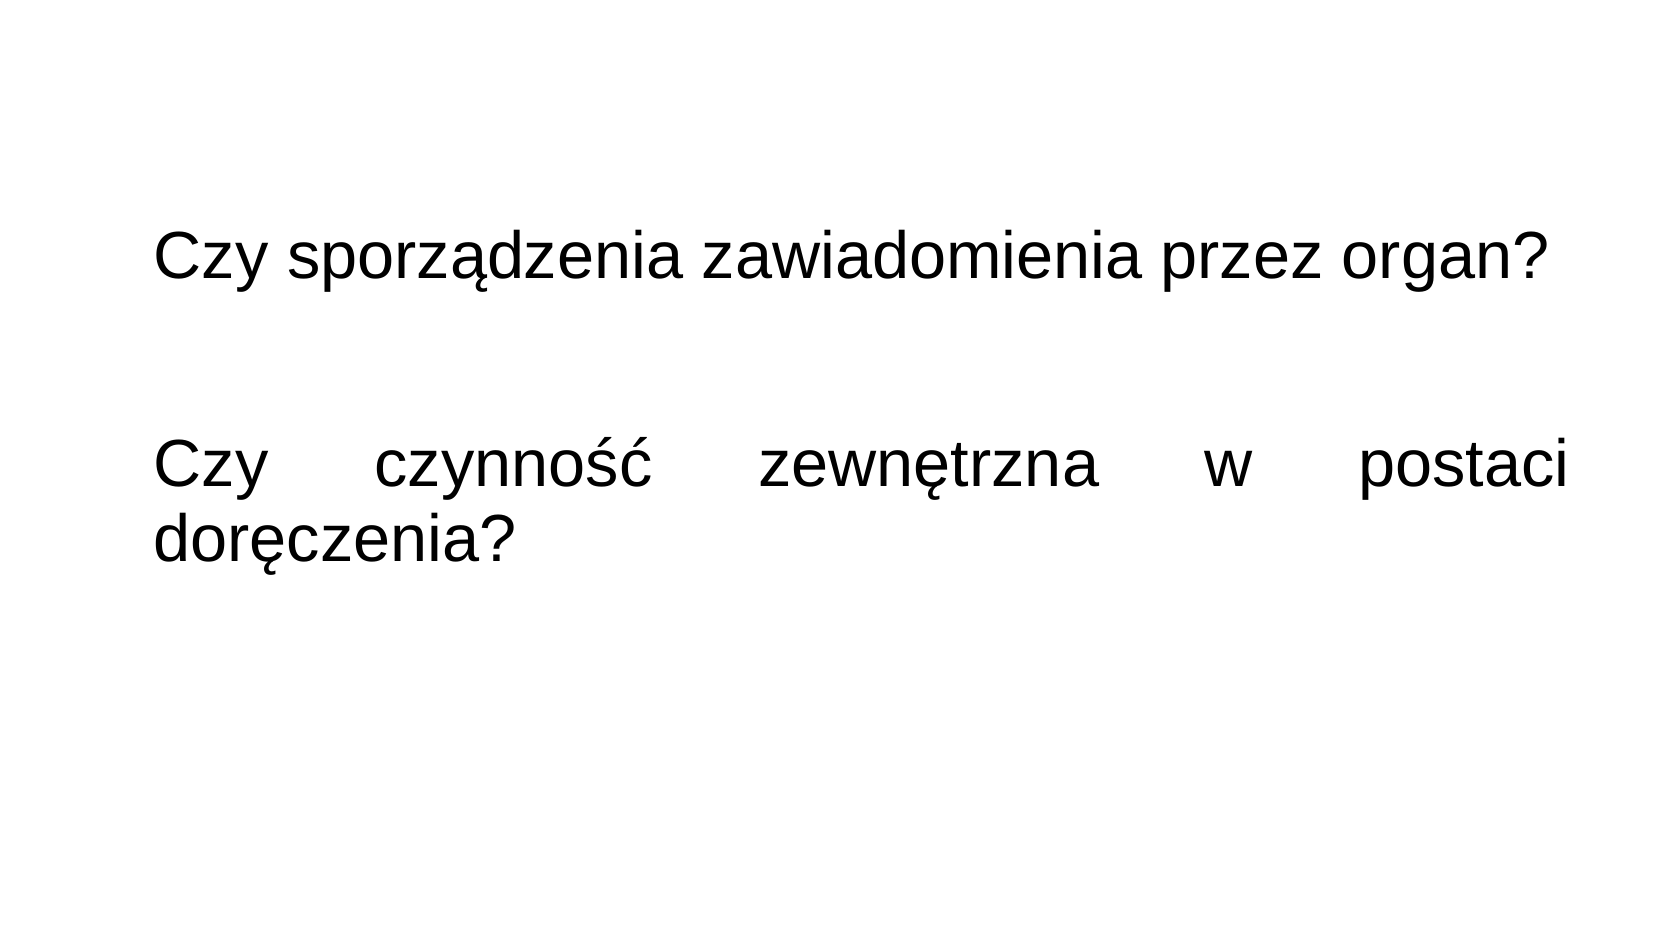

#
Czy sporządzenia zawiadomienia przez organ?
Czy czynność zewnętrzna w postaci doręczenia?